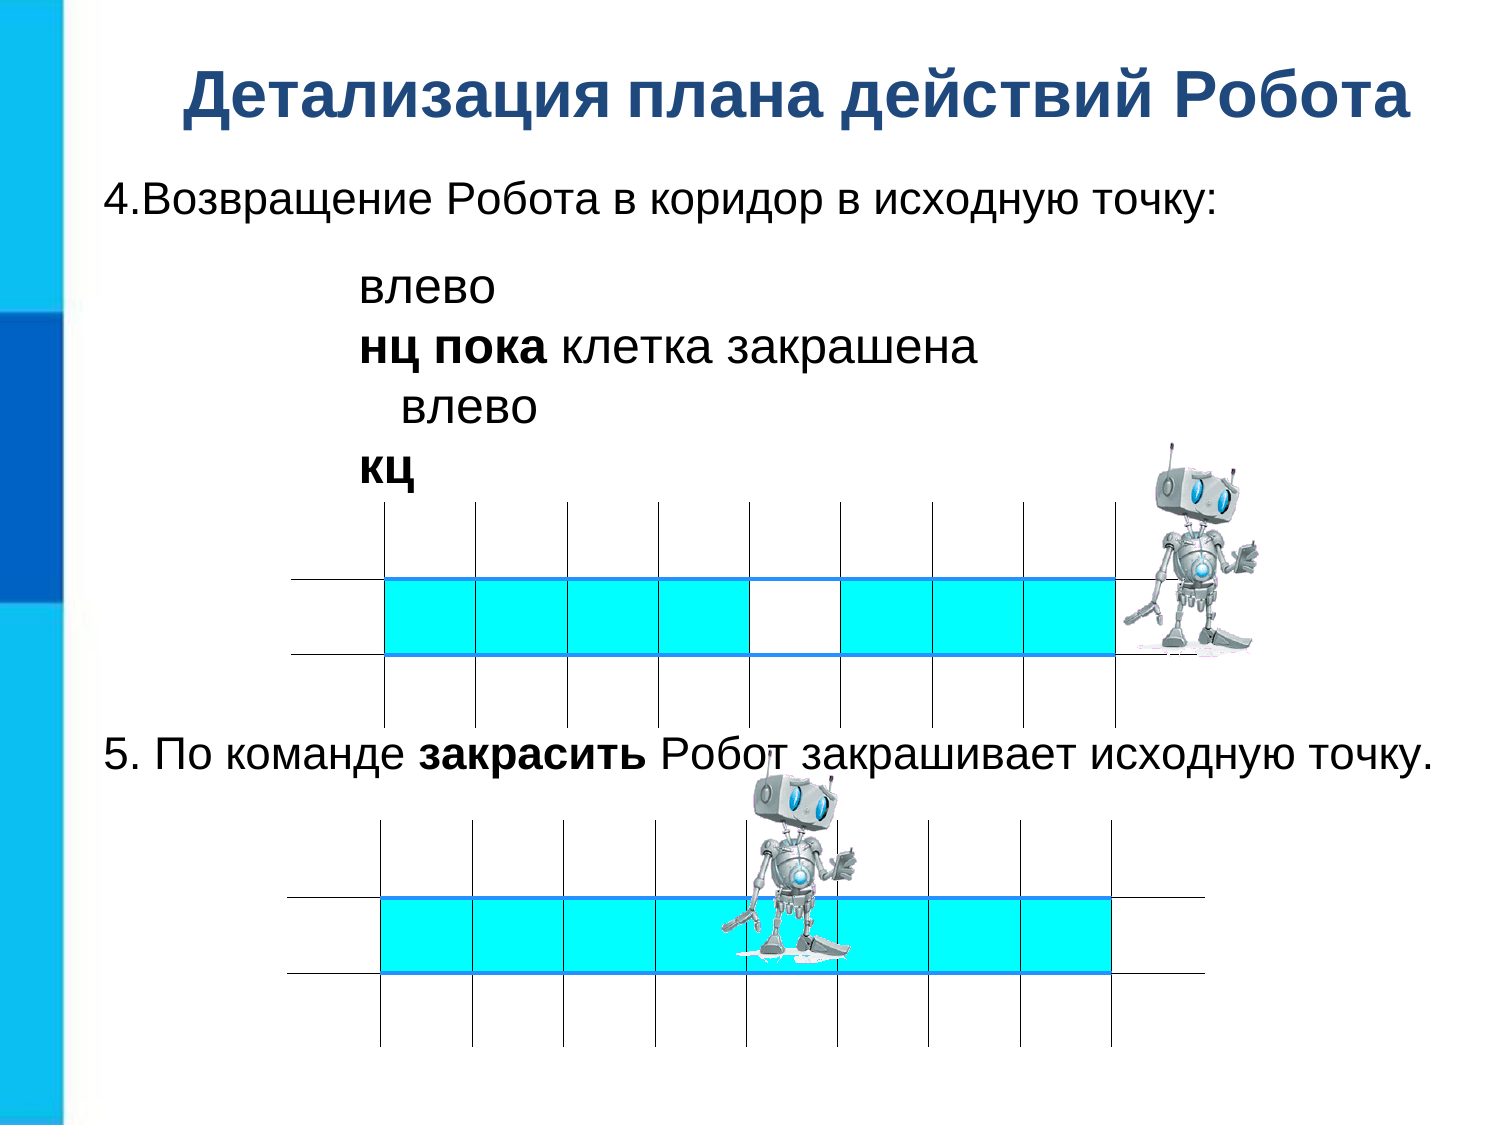

Детализация плана действий Робота
4.Возвращение Робота в коридор в исходную точку:
влево
нц пока клетка закрашена
 влево
кц
| | | | | | | | | | |
| --- | --- | --- | --- | --- | --- | --- | --- | --- | --- |
| | | | | | | | | | |
| | | | | | | | | | |
5. По команде закрасить Робот закрашивает исходную точку.
| | | | | | | | | | |
| --- | --- | --- | --- | --- | --- | --- | --- | --- | --- |
| | | | | | | | | | |
| | | | | | | | | | |
| | | | | | | | | | |
| --- | --- | --- | --- | --- | --- | --- | --- | --- | --- |
| | | | | | | | | | |
| | | | | | | | | | |